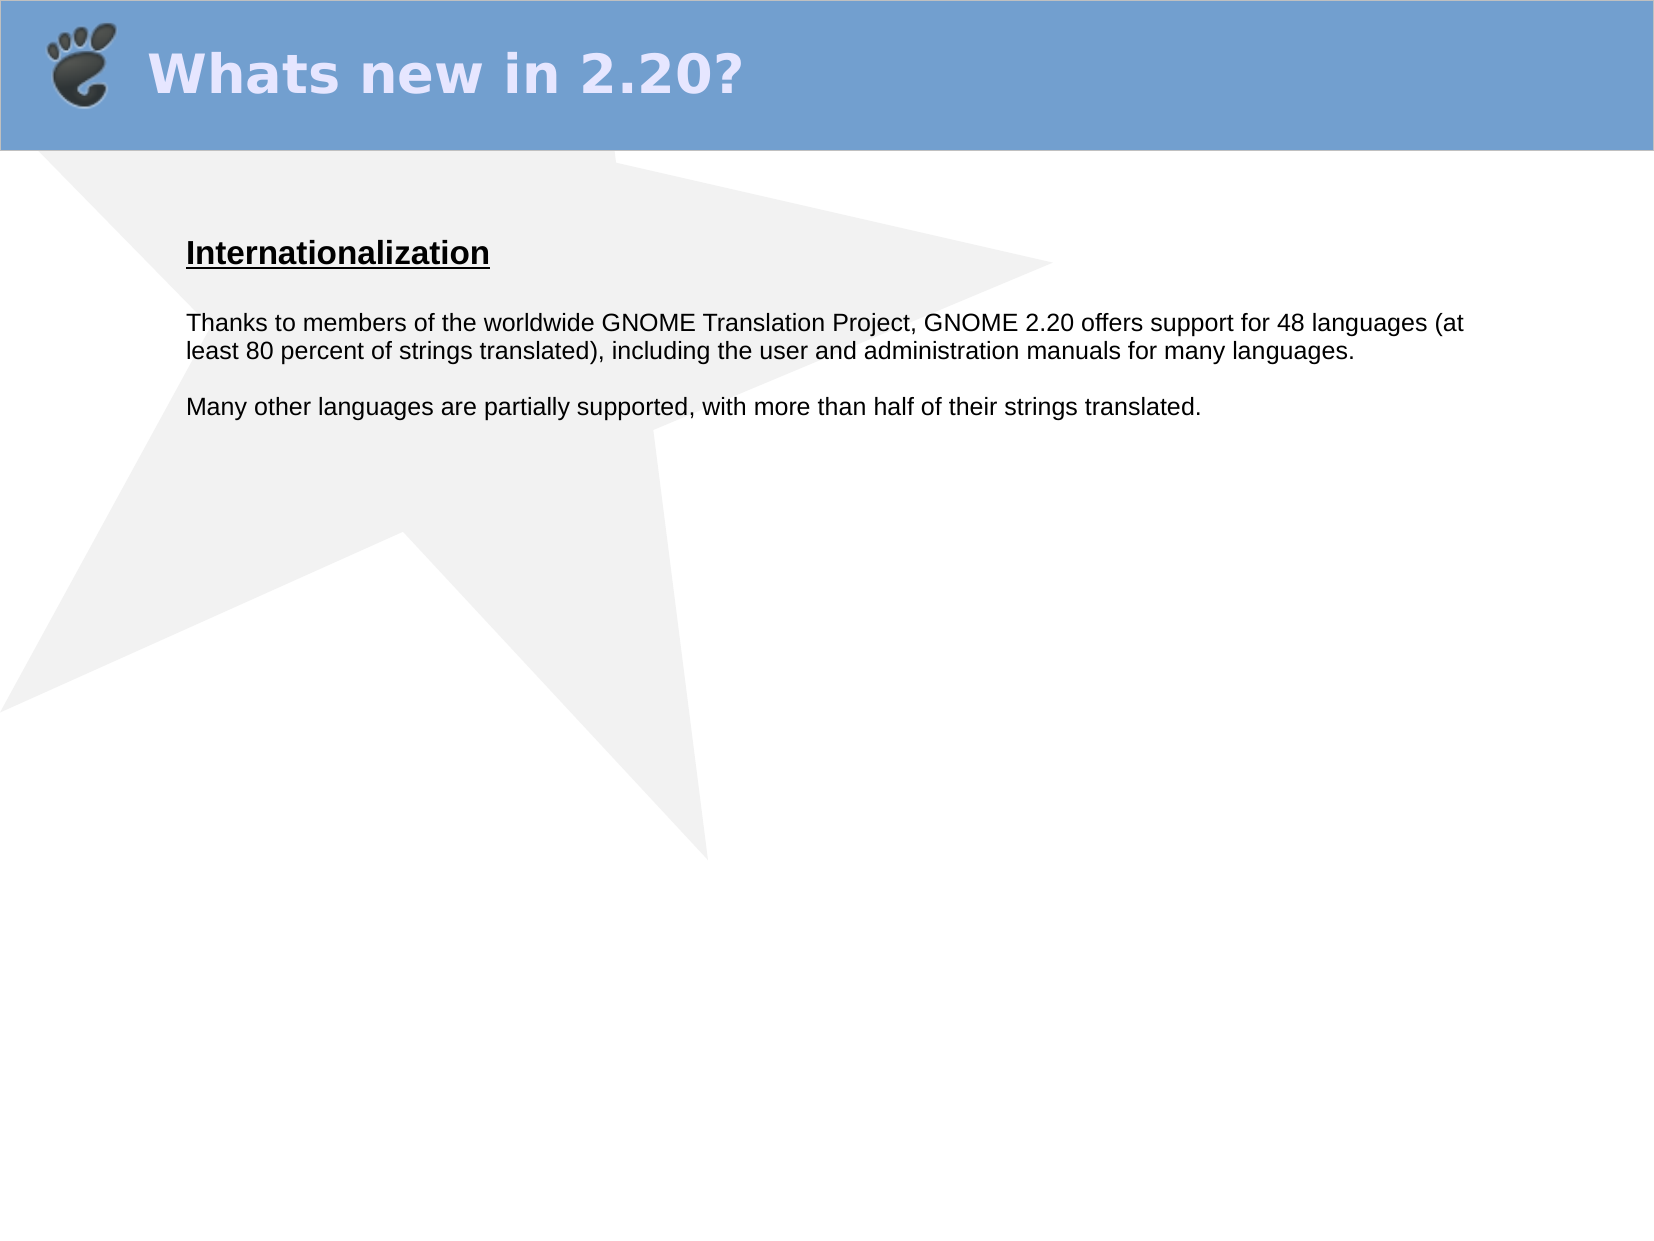

Whats new in 2.20?
#
Internationalization
Thanks to members of the worldwide GNOME Translation Project, GNOME 2.20 offers support for 48 languages (at least 80 percent of strings translated), including the user and administration manuals for many languages.
Many other languages are partially supported, with more than half of their strings translated.